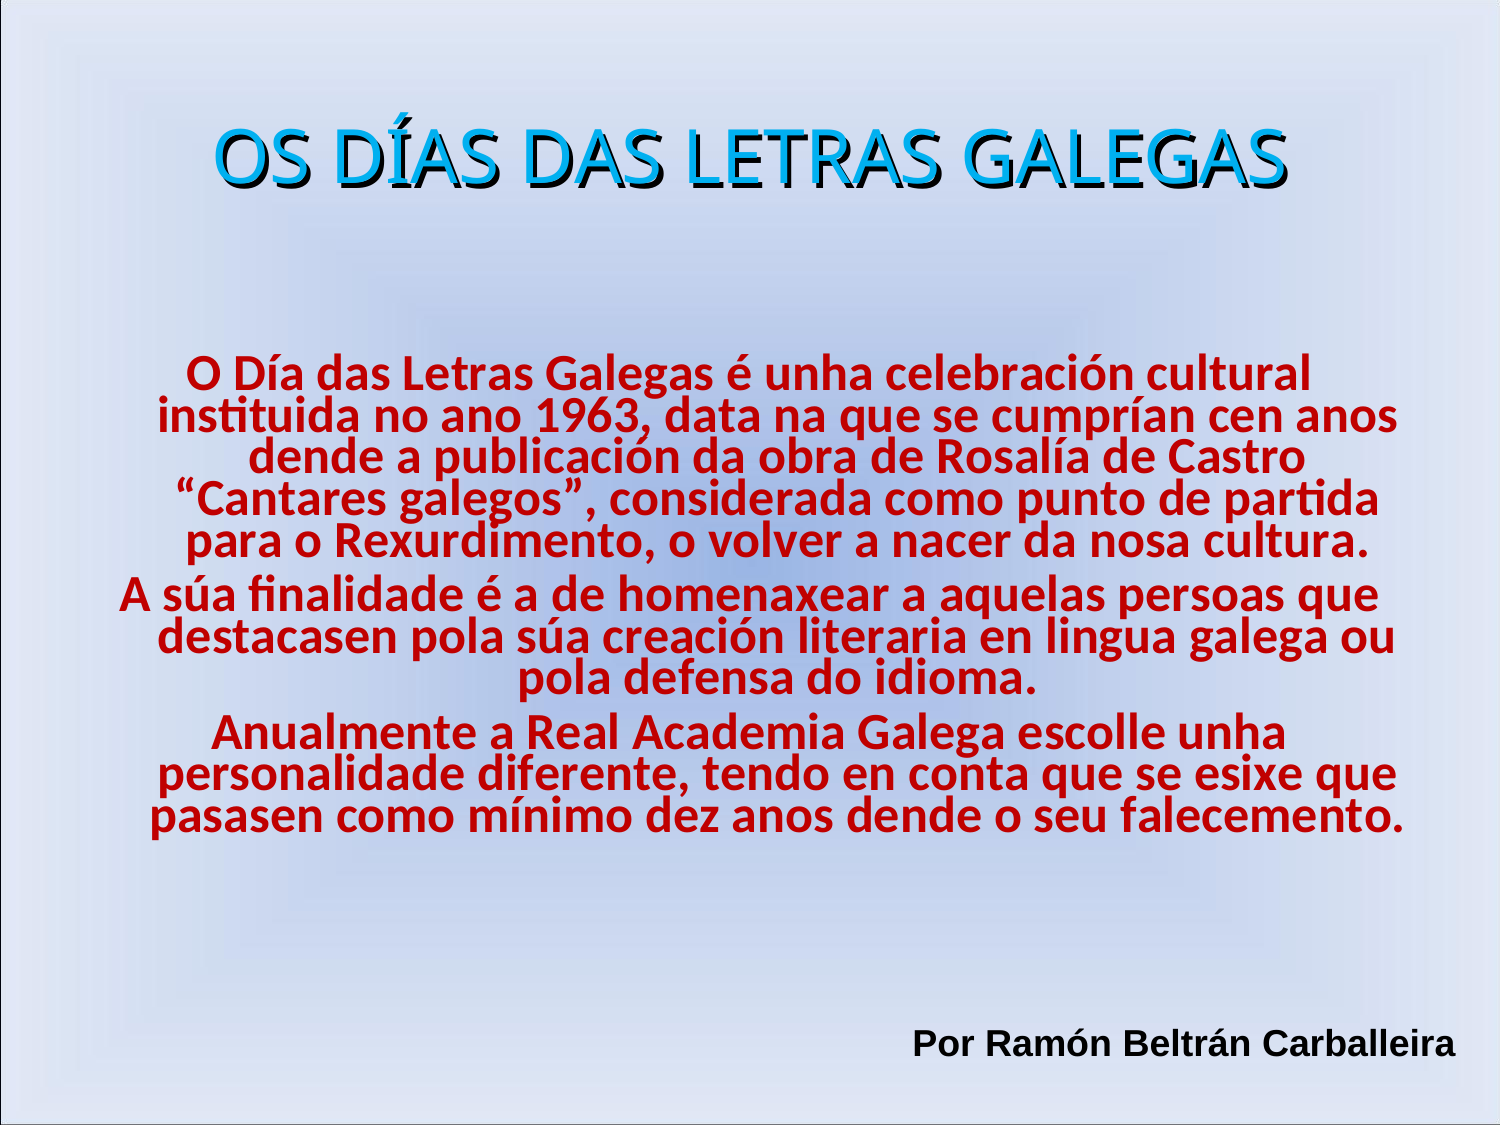

# OS DÍAS DAS LETRAS GALEGAS
O Día das Letras Galegas é unha celebración cultural instituida no ano 1963, data na que se cumprían cen anos dende a publicación da obra de Rosalía de Castro “Cantares galegos”, considerada como punto de partida para o Rexurdimento, o volver a nacer da nosa cultura.
A súa finalidade é a de homenaxear a aquelas persoas que destacasen pola súa creación literaria en lingua galega ou pola defensa do idioma.
Anualmente a Real Academia Galega escolle unha personalidade diferente, tendo en conta que se esixe que pasasen como mínimo dez anos dende o seu falecemento.
Por Ramón Beltrán Carballeira